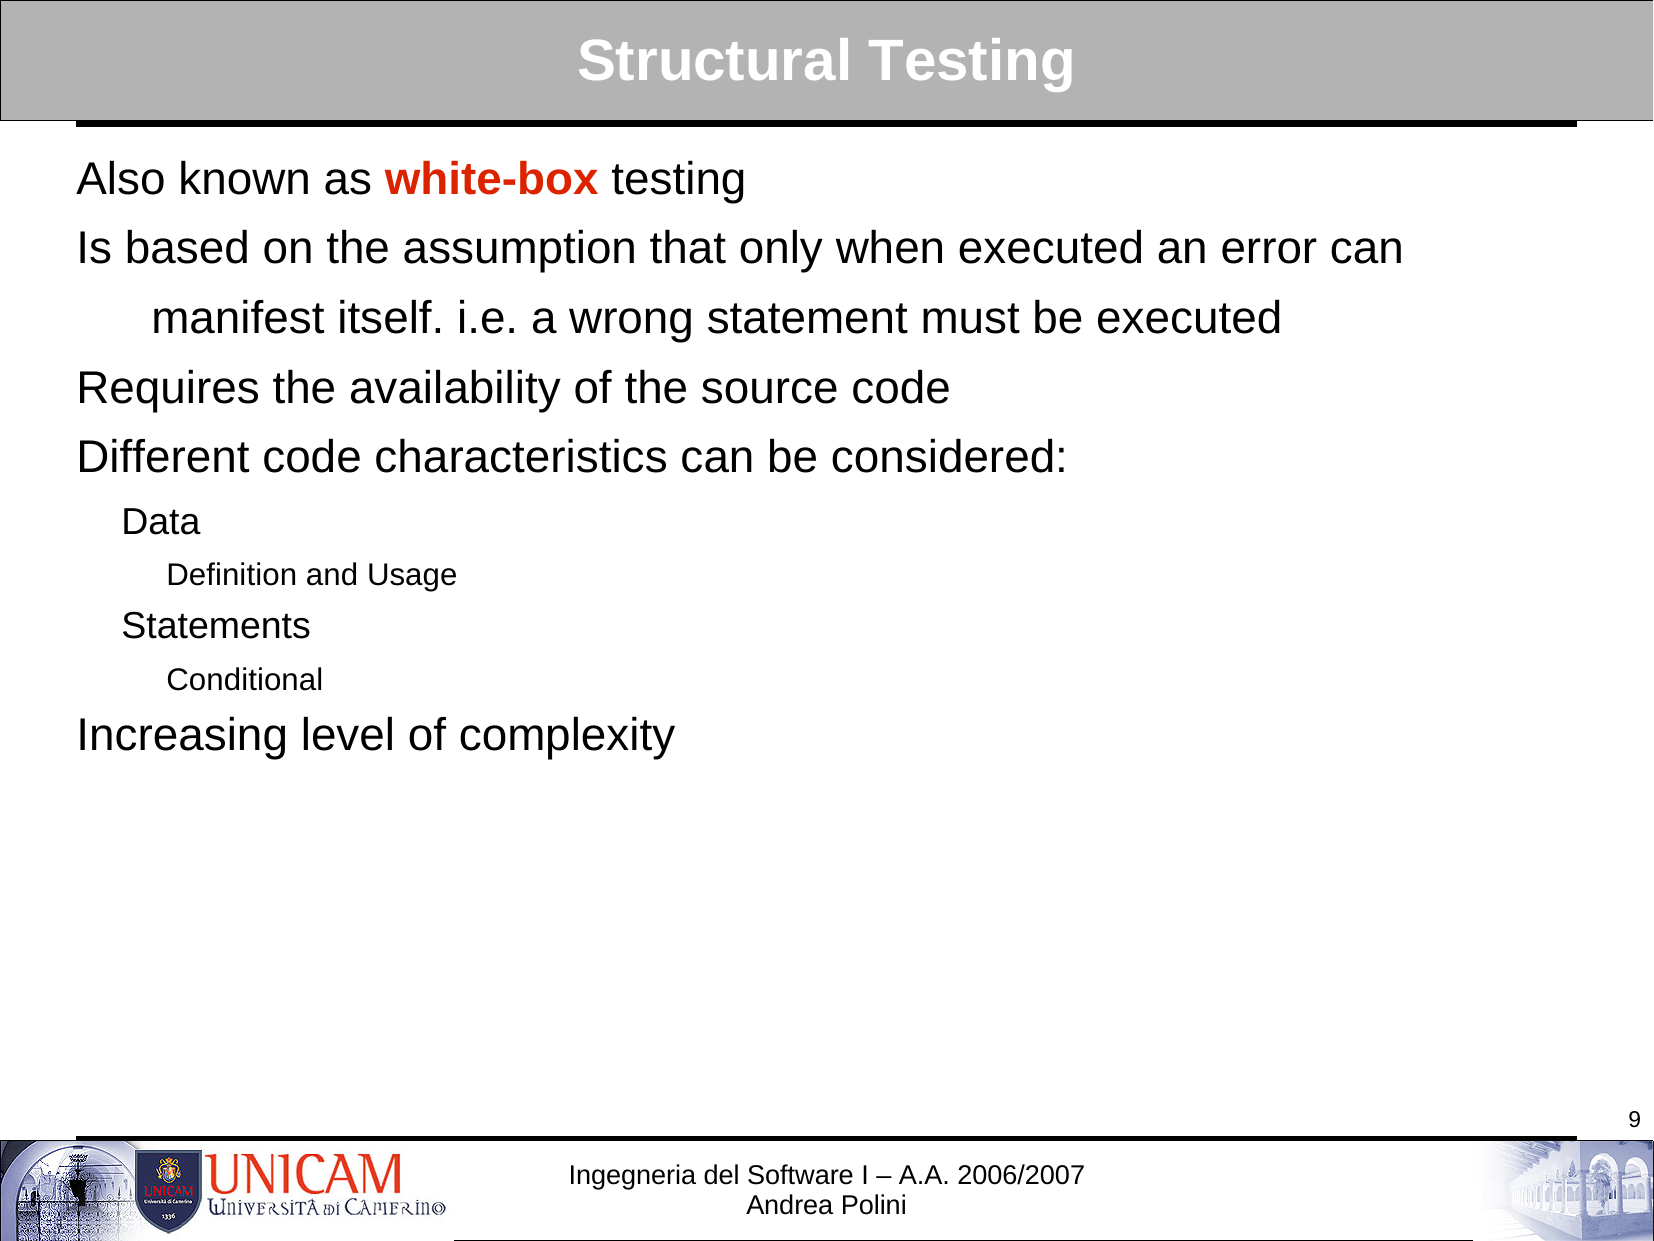

# Structural Testing
Also known as white-box testing
Is based on the assumption that only when executed an error can manifest itself. i.e. a wrong statement must be executed
Requires the availability of the source code
Different code characteristics can be considered:
Data
Definition and Usage
Statements
Conditional
Increasing level of complexity
9